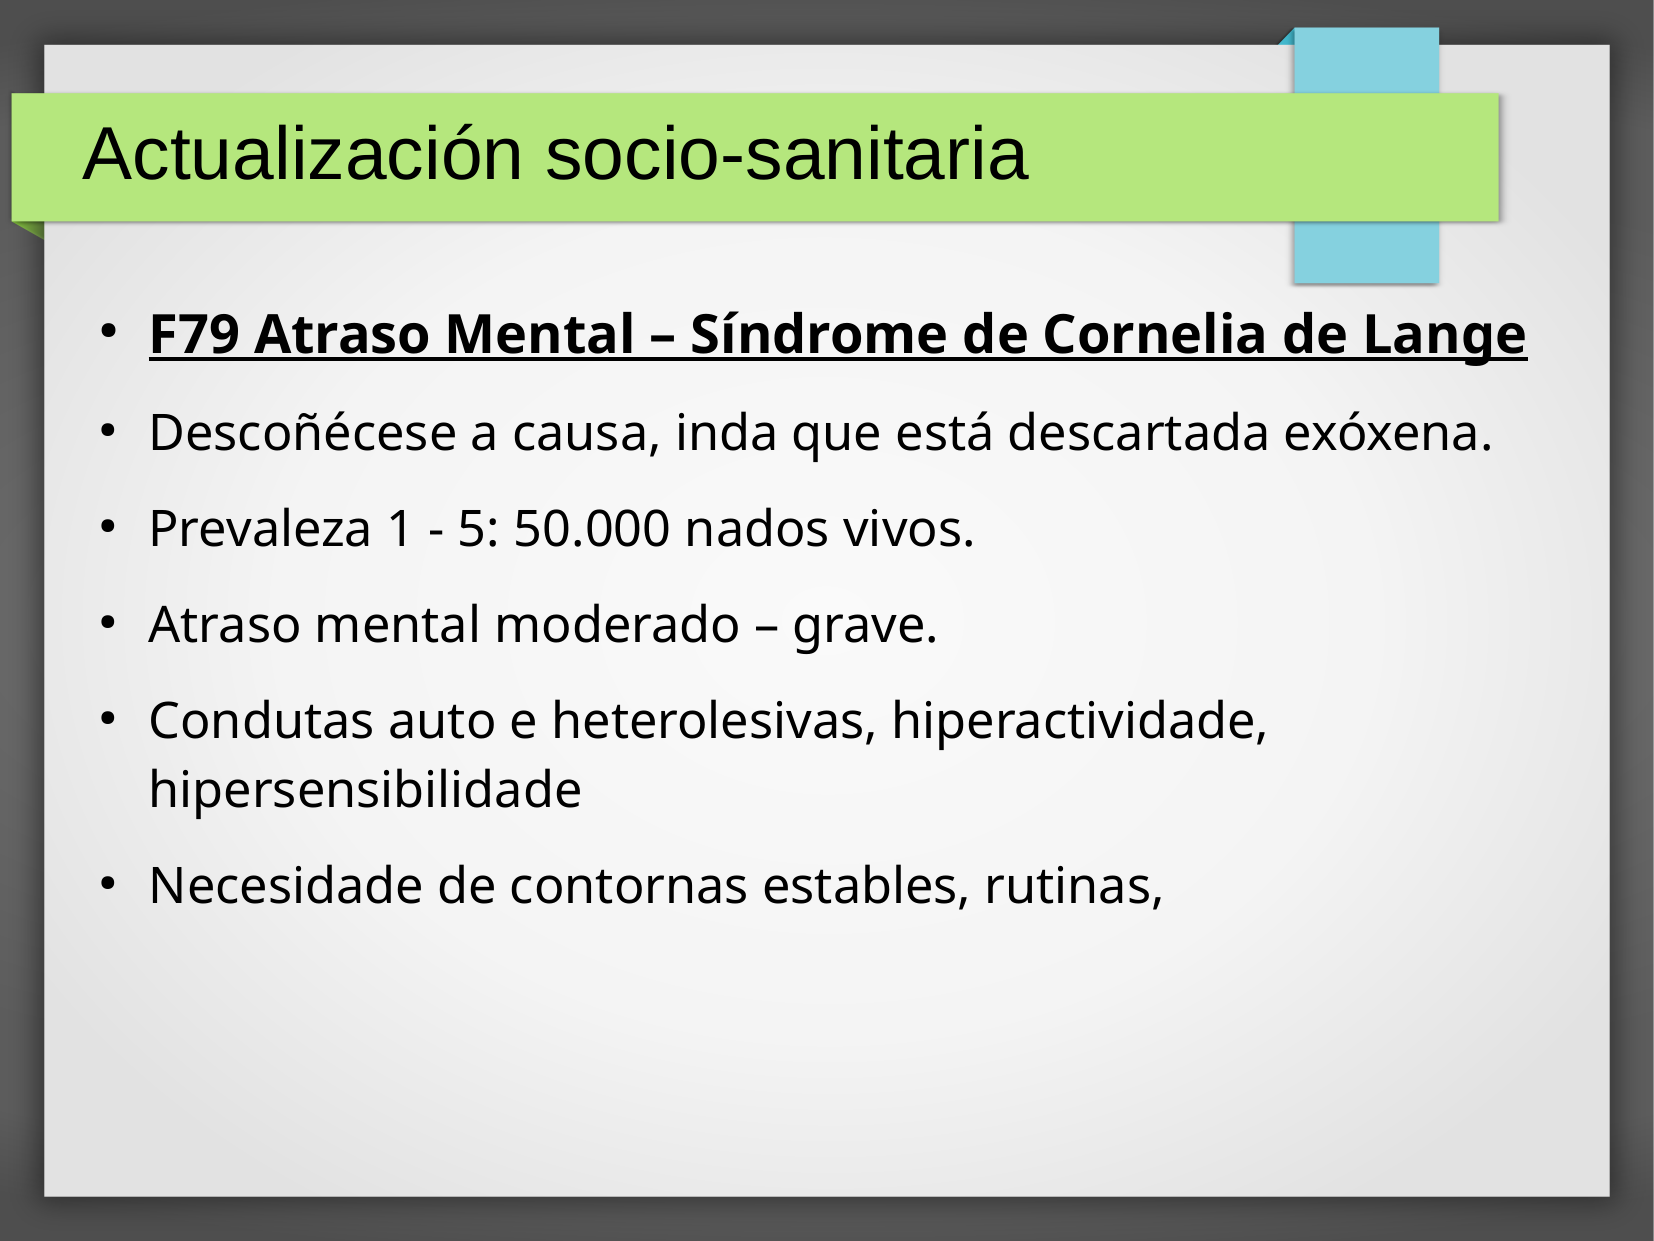

# Actualización socio-sanitaria
F79 Atraso Mental – Síndrome de Cornelia de Lange
Descoñécese a causa, inda que está descartada exóxena.
Prevaleza 1 - 5: 50.000 nados vivos.
Atraso mental moderado – grave.
Condutas auto e heterolesivas, hiperactividade, hipersensibilidade
Necesidade de contornas estables, rutinas,